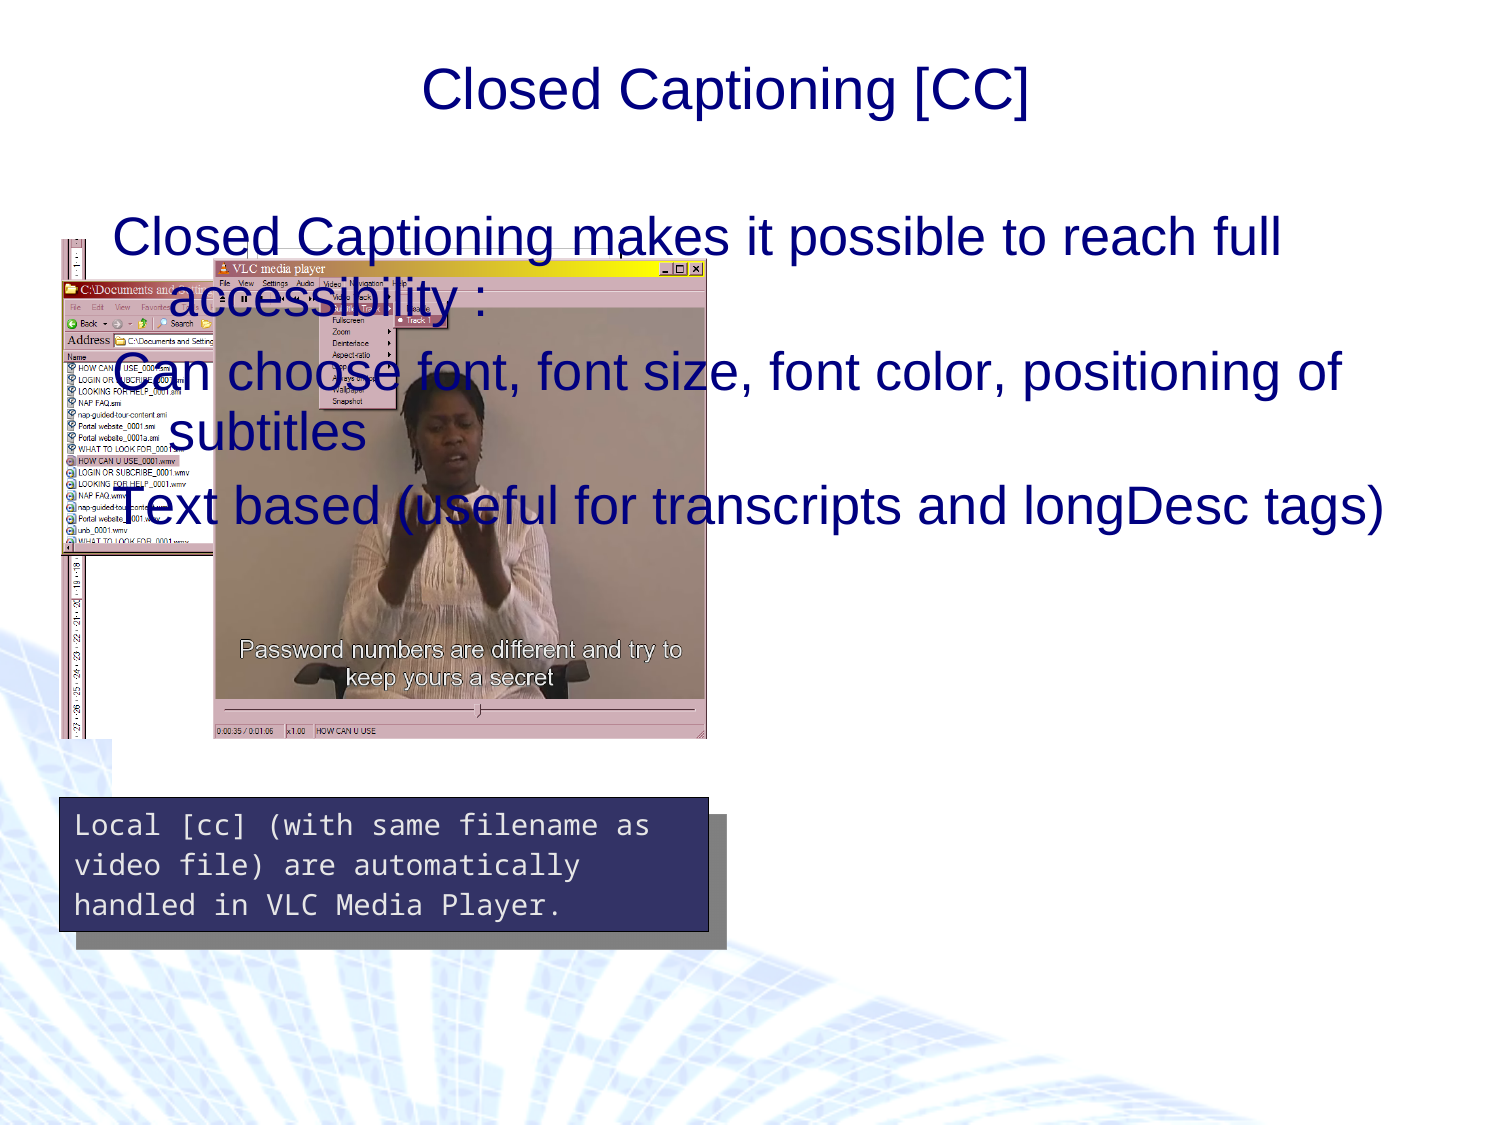

# Closed Captioning [CC]
Closed Captioning makes it possible to reach full accessibility :
Can choose font, font size, font color, positioning of subtitles
Text based (useful for transcripts and longDesc tags)
Local [cc] (with same filename as video file) are automatically handled in VLC Media Player.